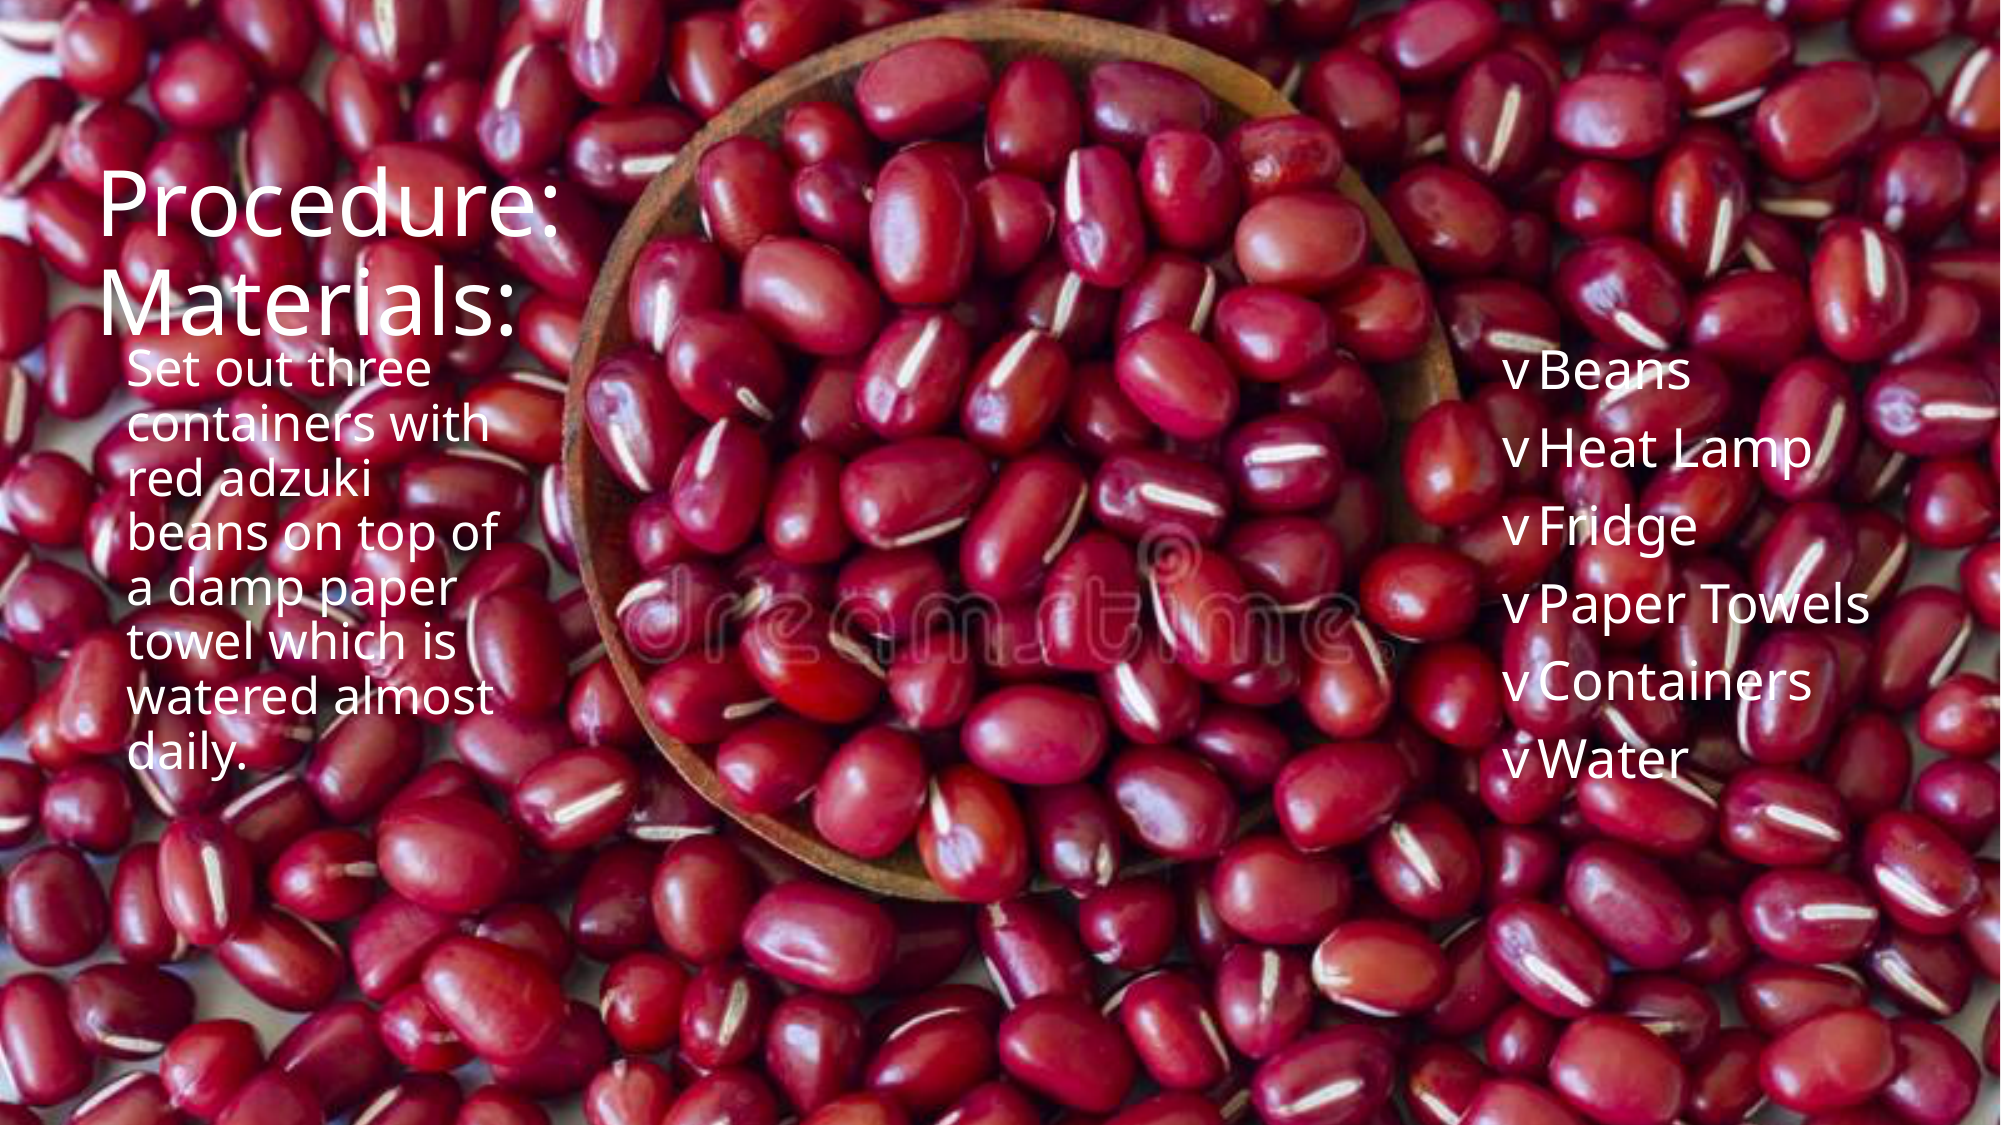

Procedure: Materials:
# Materials & Procedure
Set out three containers with red adzuki beans on top of a damp paper towel which is watered almost daily.
Beans
Heat Lamp
Fridge
Paper Towels
Containers
Water